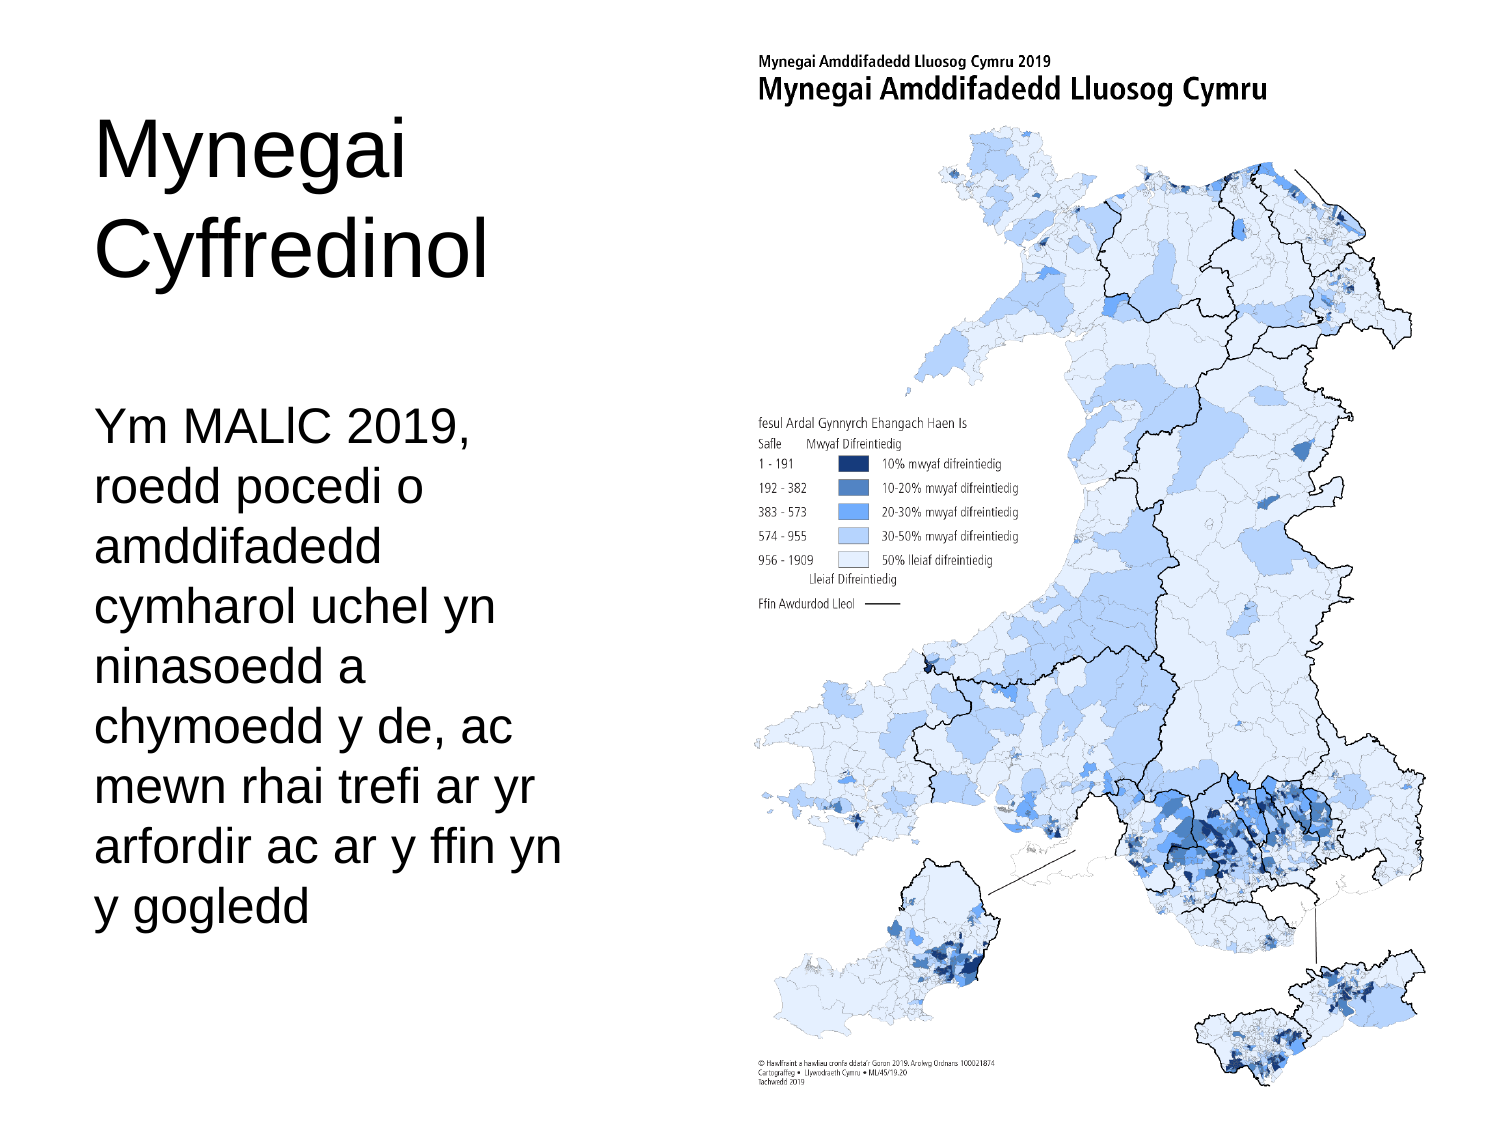

Mynegai Cyffredinol
Ym MALlC 2019, roedd pocedi o amddifadedd cymharol uchel yn ninasoedd a chymoedd y de, ac mewn rhai trefi ar yr arfordir ac ar y ffin yn y gogledd